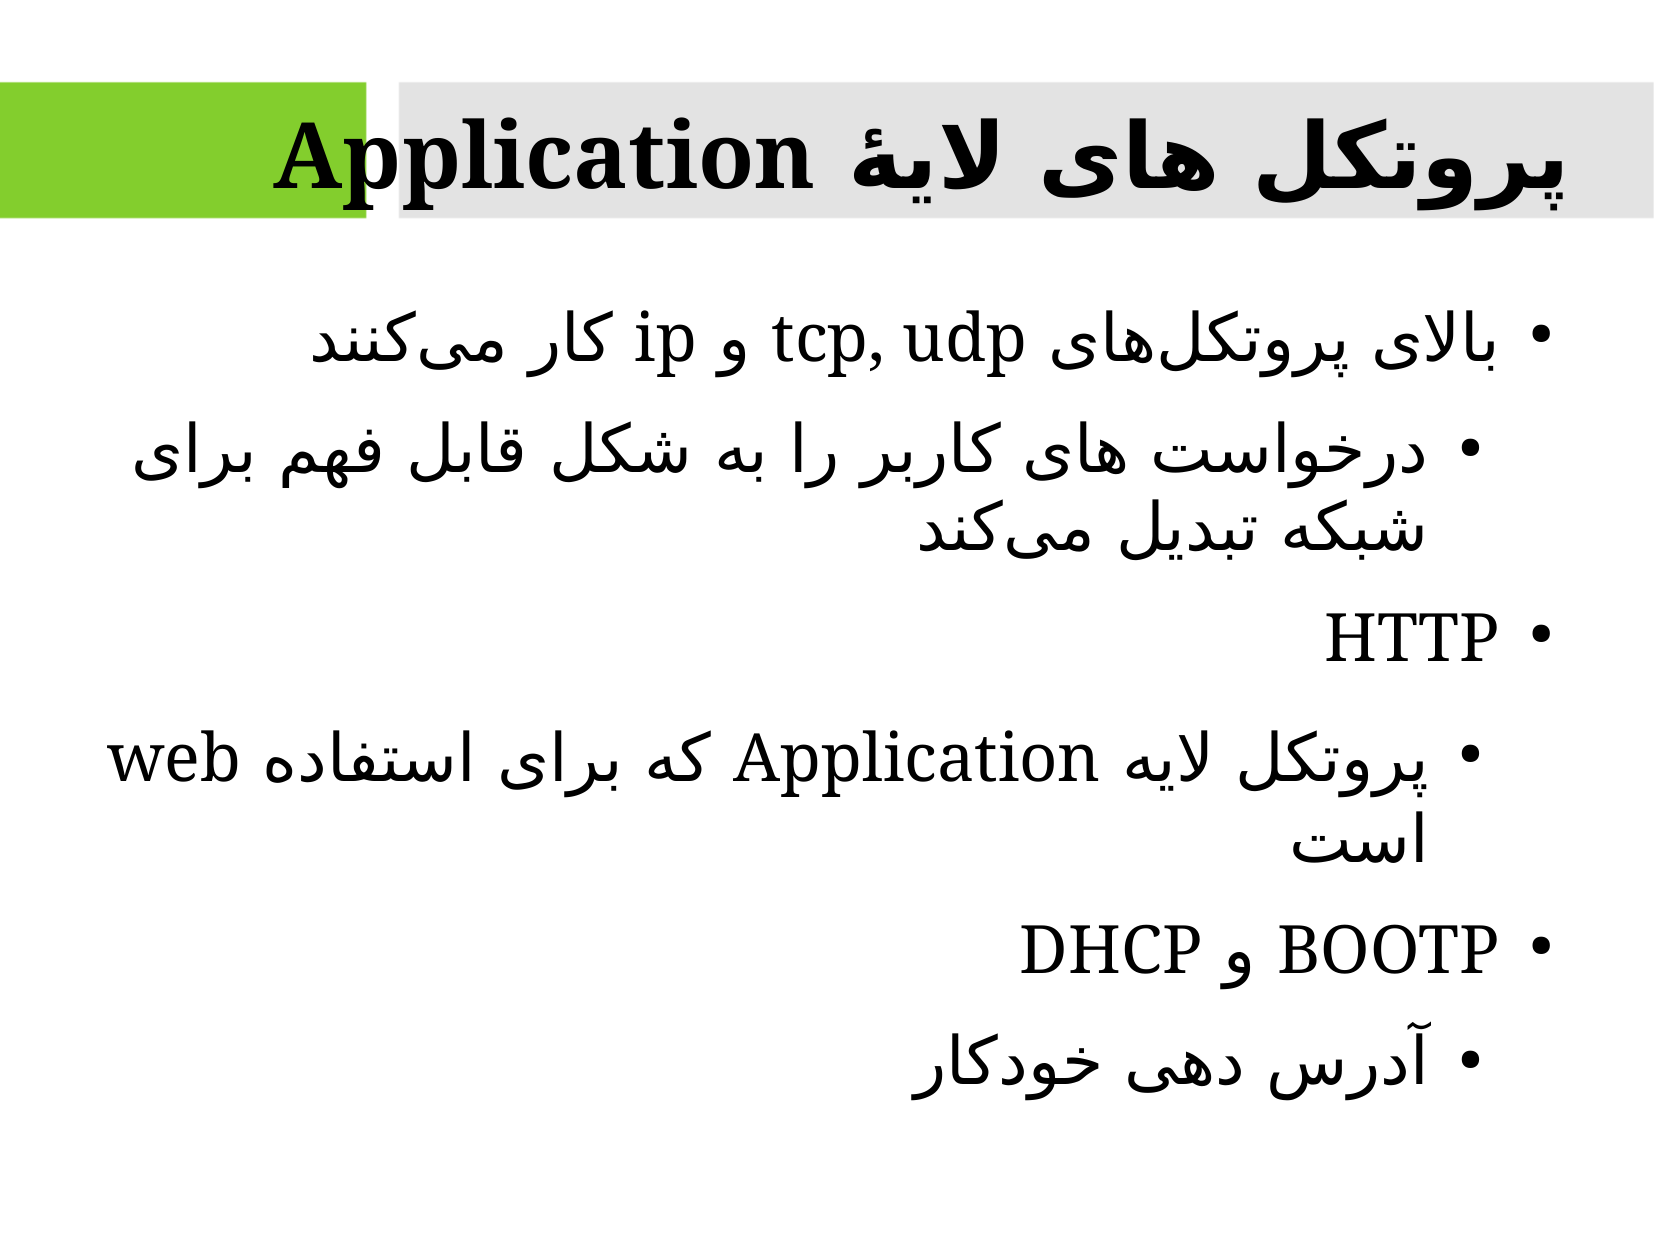

# پروتکل های لایهٔ Application
بالای پروتکل‌های tcp, udp و ip کار می‌کنند
درخواست های کاربر را به‌ شکل قابل فهم برای شبکه تبدیل می‌کند
HTTP
پروتکل لایه Application که برای استفاده web است
BOOTP و DHCP
آدرس دهی خودکار